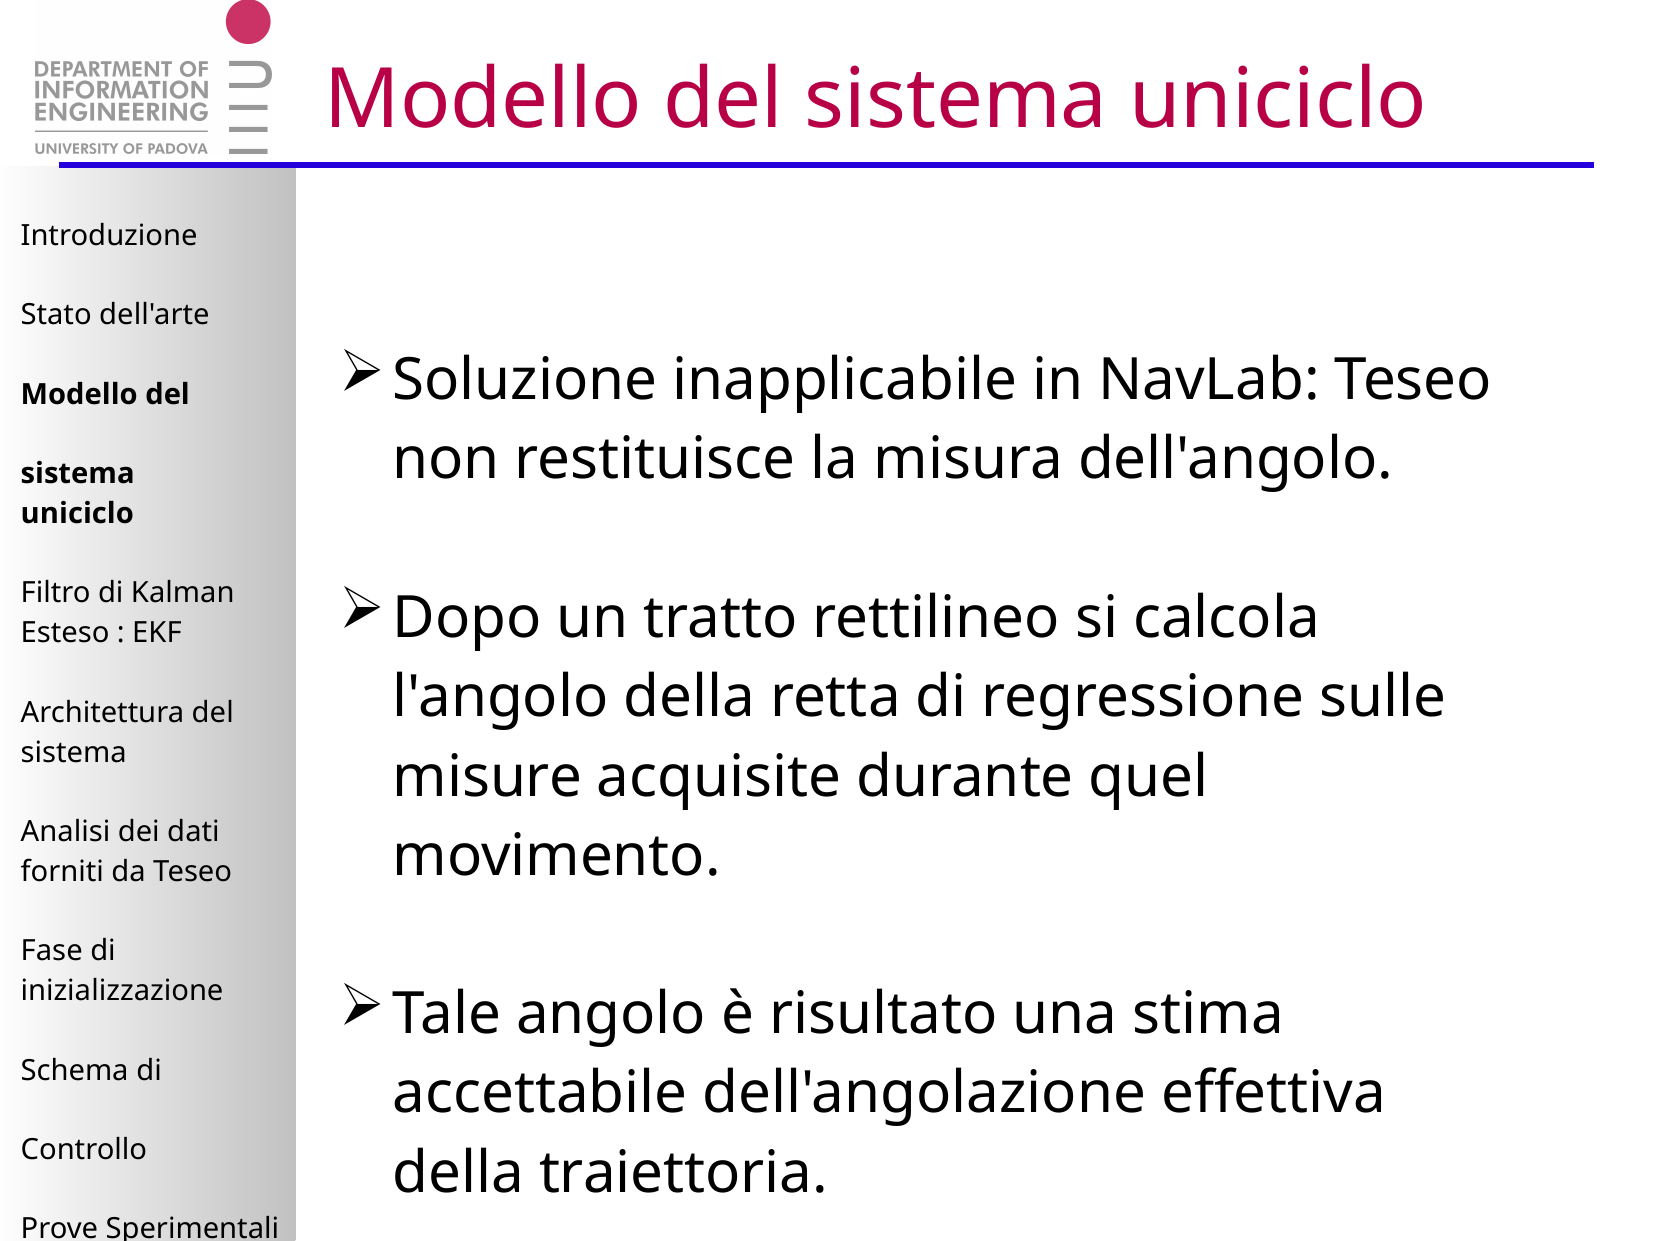

# Modello del sistema uniciclo
Introduzione
Stato dell'arte
Modello del sistema
uniciclo
Filtro di Kalman
Esteso : EKF
Architettura del
sistema
Analisi dei dati
forniti da Teseo
Fase di
inizializzazione
Schema di Controllo
Prove Sperimentali
Conclusioni
Sviluppi futuri
Soluzione inapplicabile in NavLab: Teseo non restituisce la misura dell'angolo.
Dopo un tratto rettilineo si calcola l'angolo della retta di regressione sulle misure acquisite durante quel movimento.
Tale angolo è risultato una stima accettabile dell'angolazione effettiva della traiettoria.